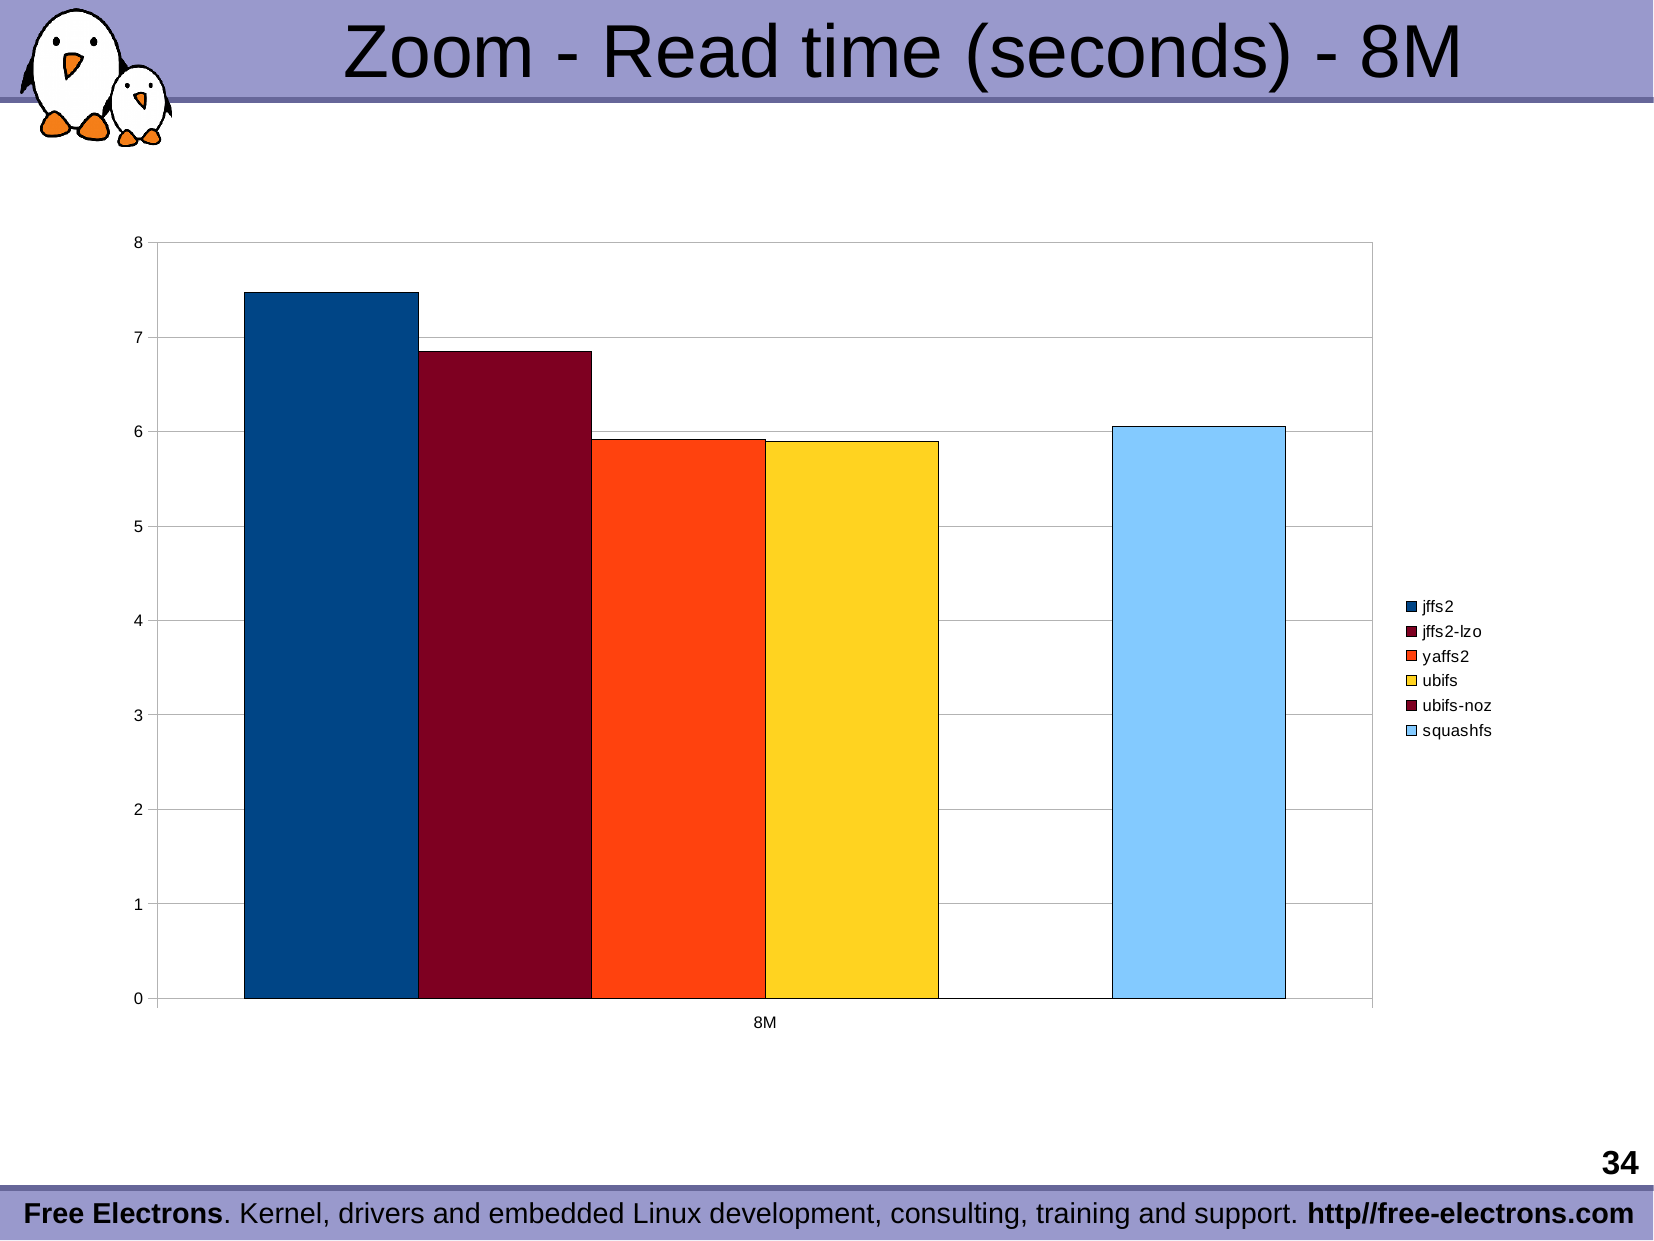

# Zoom - Read time (seconds) - 8M
### Chart
| Category | jffs2 | jffs2-lzo | yaffs2 | ubifs | ubifs-noz | squashfs |
|---|---|---|---|---|---|---|
| 8M | 7.47 | 6.85 | 5.92 | 5.89 | 0.0 | 6.05 |